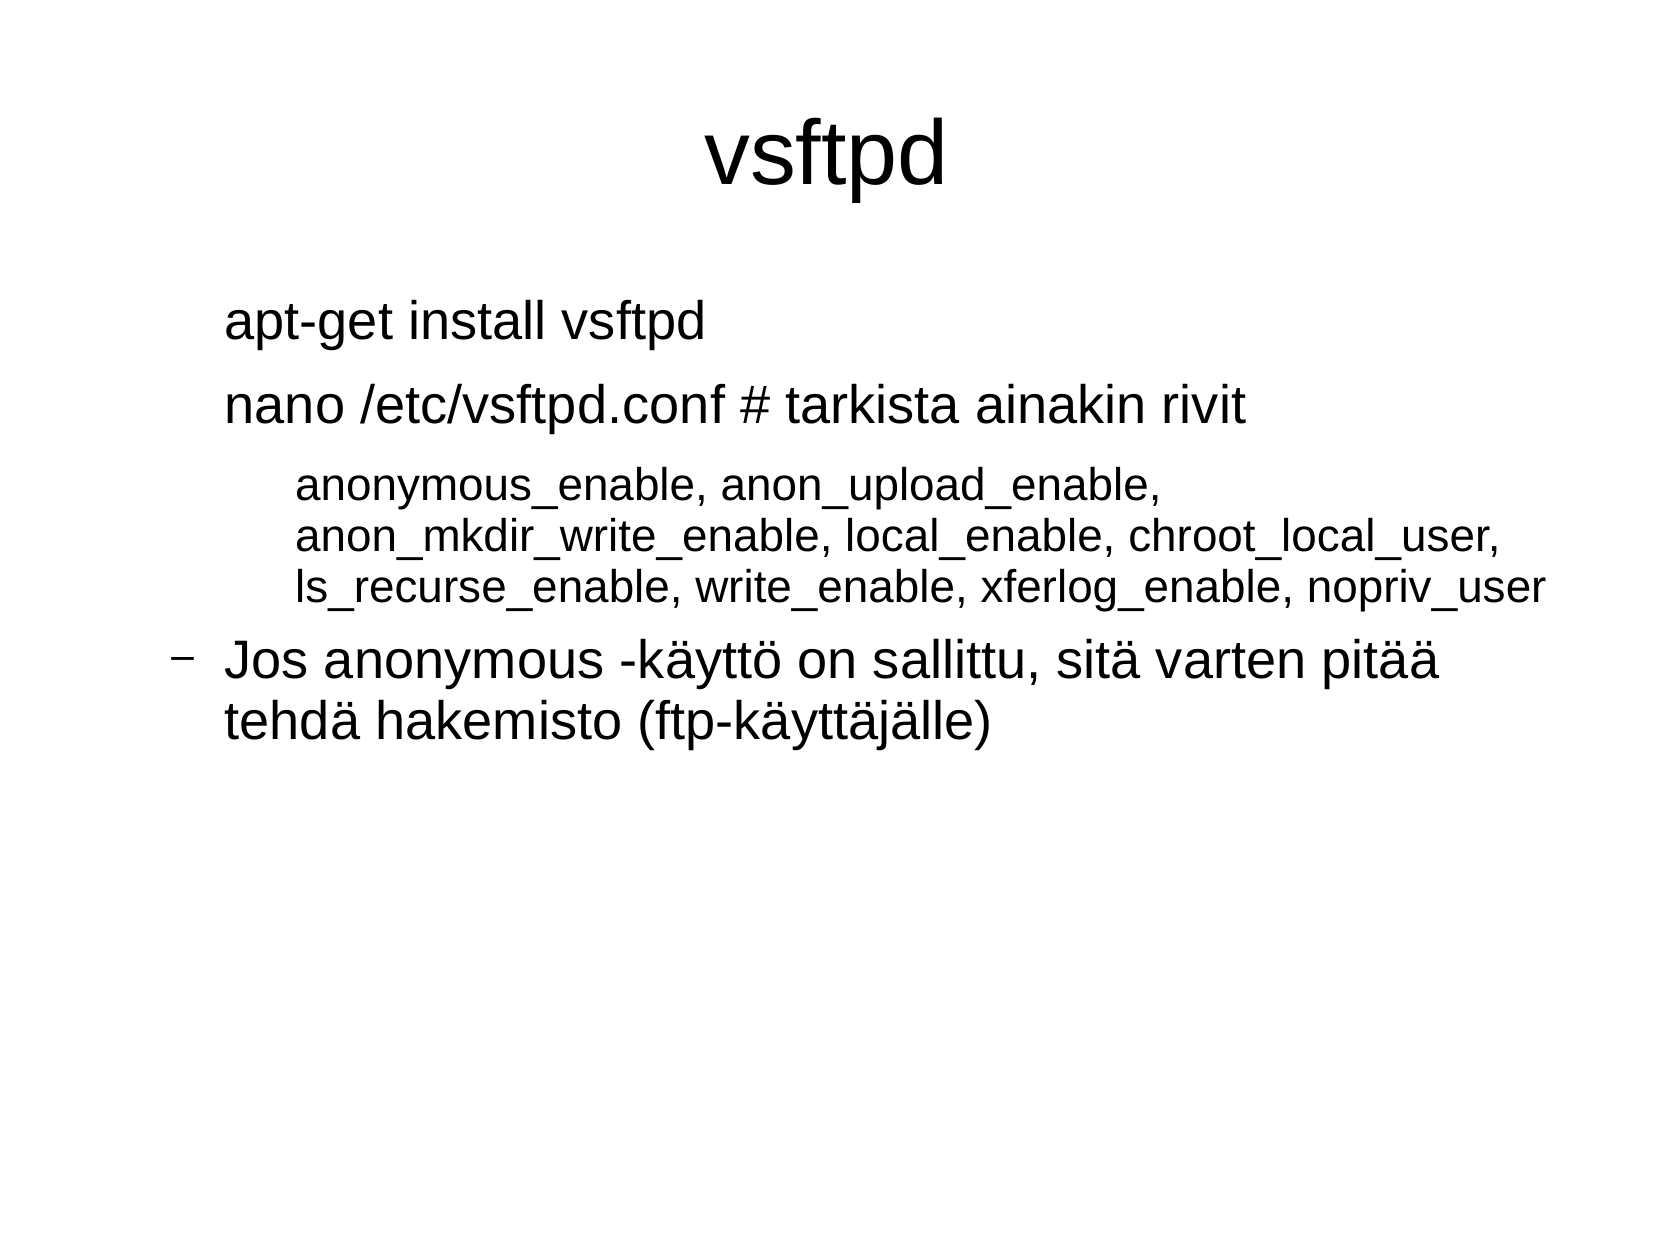

# vsftpd
apt-get install vsftpd
nano /etc/vsftpd.conf # tarkista ainakin rivit
anonymous_enable, anon_upload_enable, anon_mkdir_write_enable, local_enable, chroot_local_user, ls_recurse_enable, write_enable, xferlog_enable, nopriv_user
Jos anonymous -käyttö on sallittu, sitä varten pitää tehdä hakemisto (ftp-käyttäjälle)